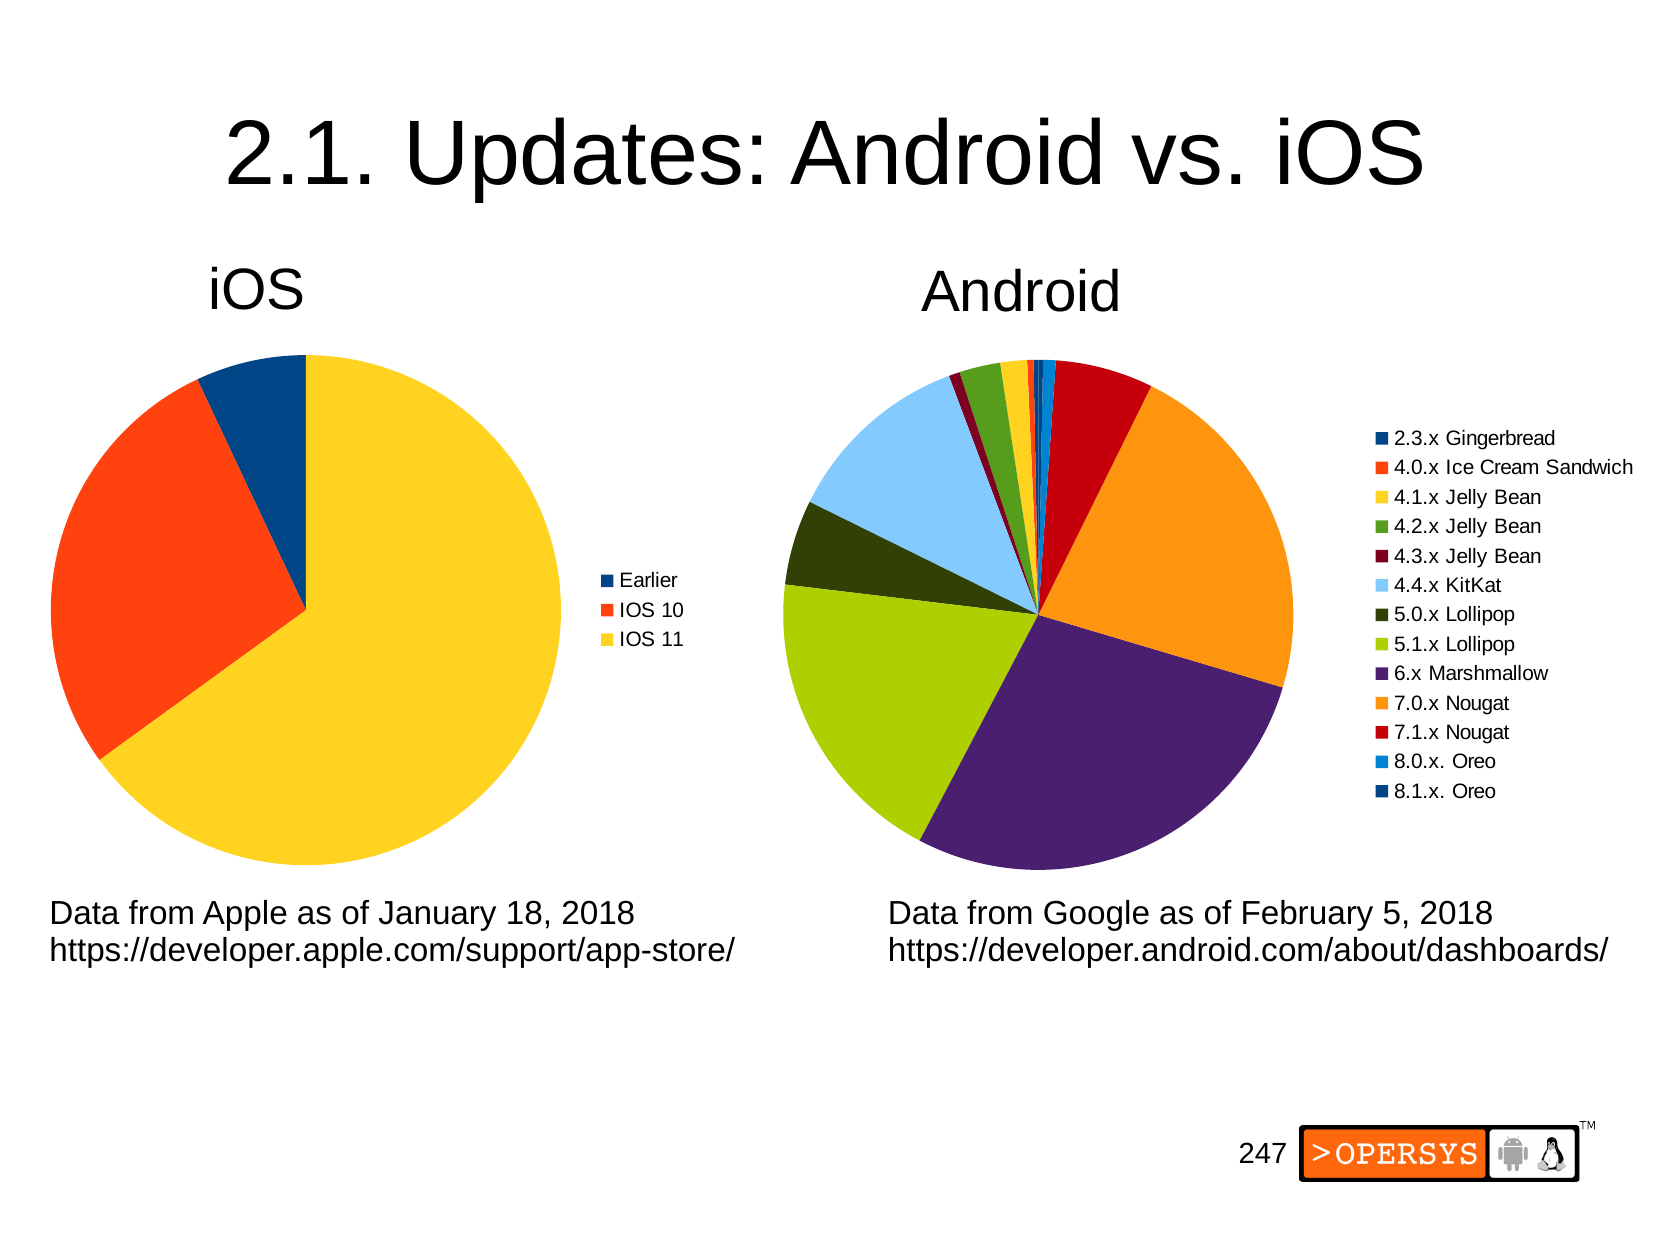

# 2.1. Updates: Android vs. iOS
iOS
Android
### Chart
| Category | Column D |
|---|---|
| Earlier | 0.07 |
| IOS 10 | 0.28 |
| IOS 11 | 0.65 |
### Chart
| Category | Column F |
|---|---|
| 2.3.x Gingerbread | 0.003 |
| 4.0.x Ice Cream Sandwich | 0.004 |
| 4.1.x Jelly Bean | 0.017 |
| 4.2.x Jelly Bean | 0.026 |
| 4.3.x Jelly Bean | 0.007 |
| 4.4.x KitKat | 0.12 |
| 5.0.x Lollipop | 0.054 |
| 5.1.x Lollipop | 0.192 |
| 6.x Marshmallow | 0.281 |
| 7.0.x Nougat | 0.223 |
| 7.1.x Nougat | 0.062 |
| 8.0.x. Oreo | 0.008 |
| 8.1.x. Oreo | 0.003 |Data from Apple as of January 18, 2018
https://developer.apple.com/support/app-store/
Data from Google as of February 5, 2018
https://developer.android.com/about/dashboards/